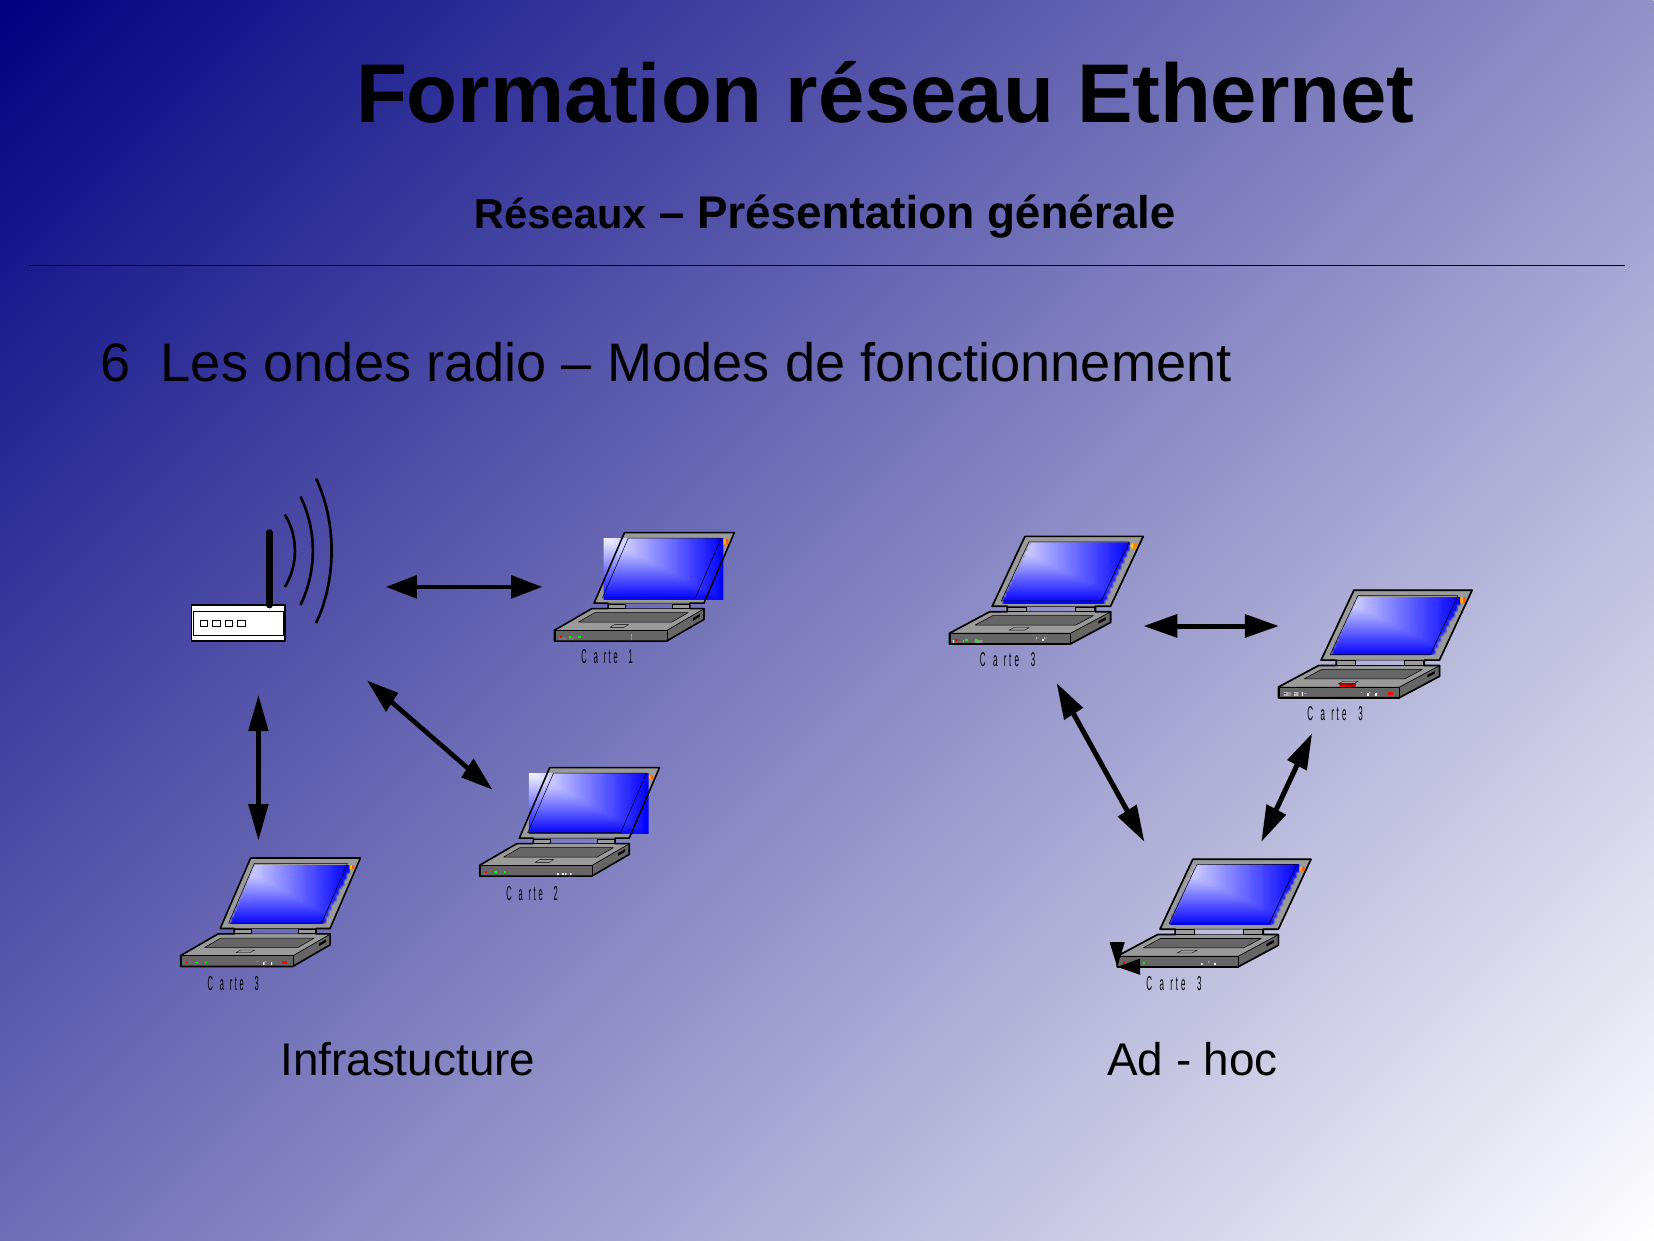

Formation réseau Ethernet
Réseaux – Présentation générale
6 Les ondes radio – Modes de fonctionnement
Infrastucture
Ad - hoc